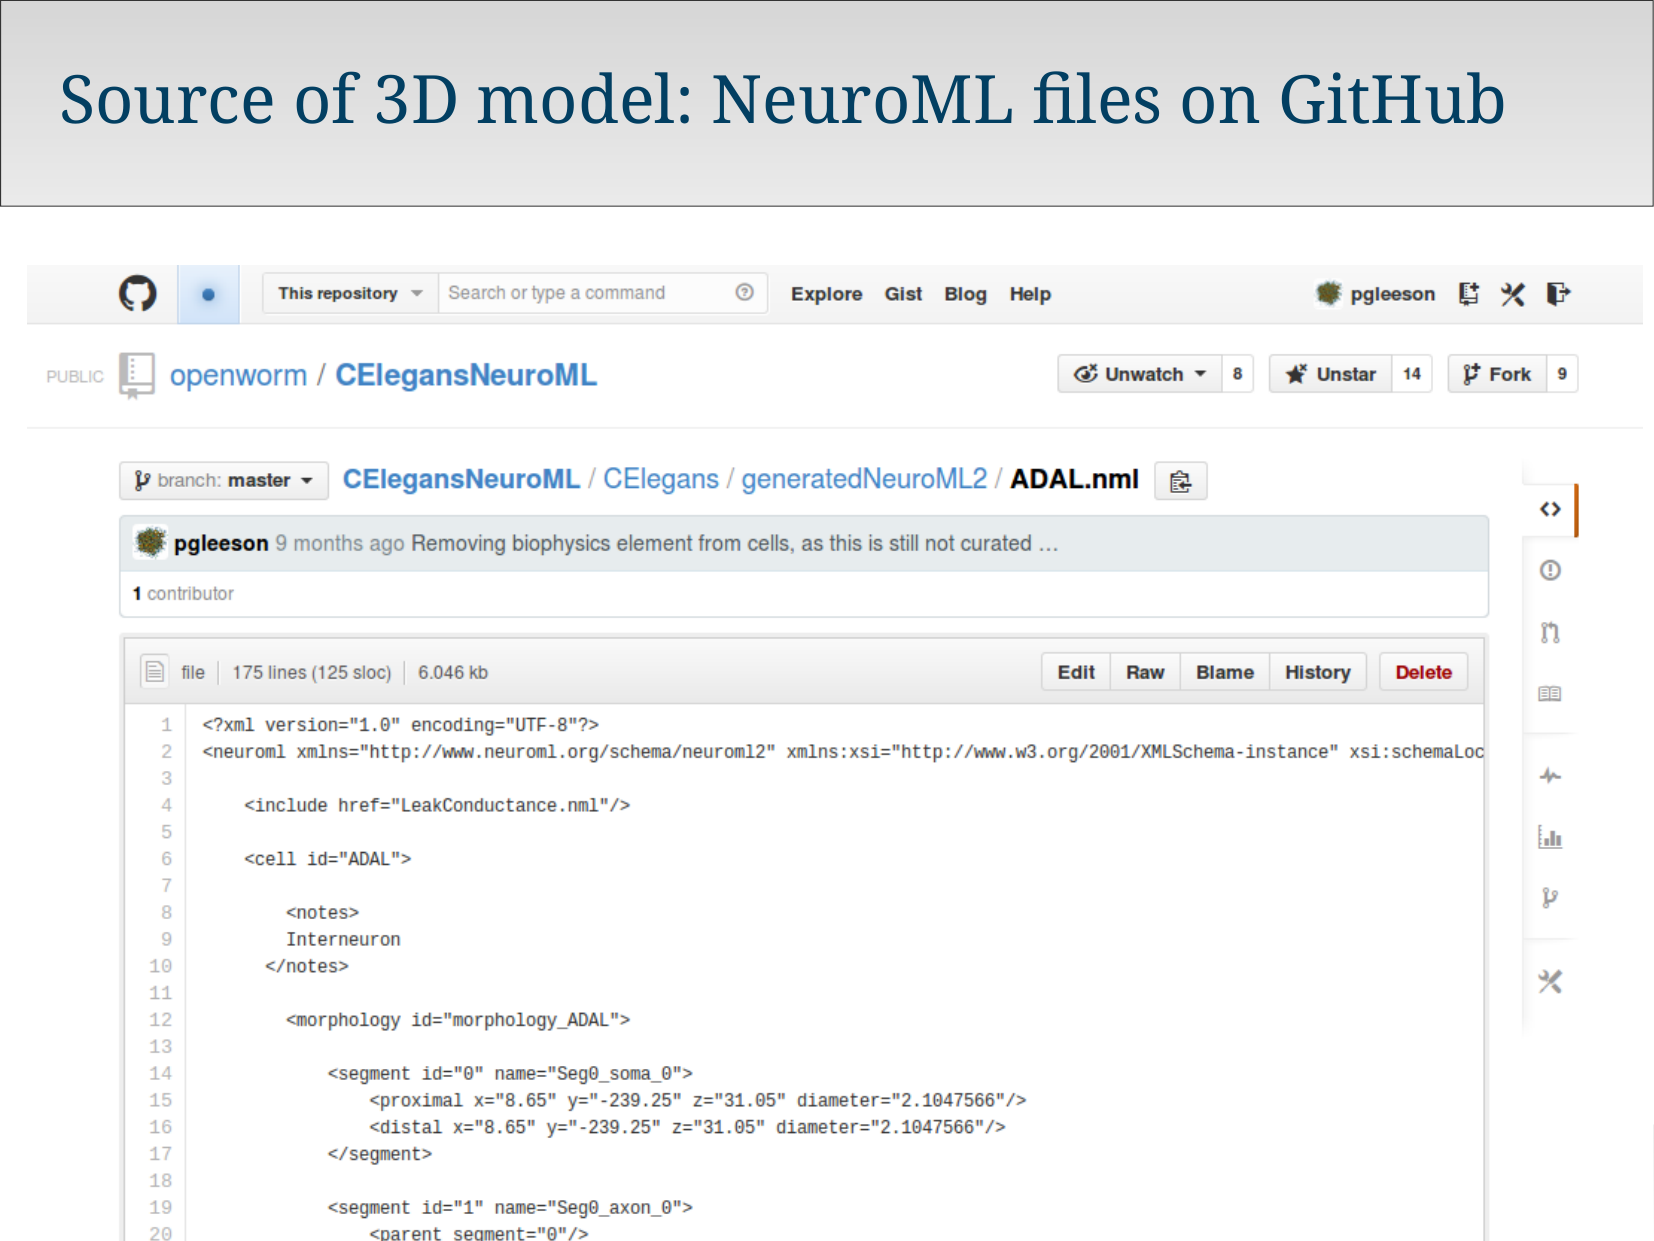

Source of 3D model: NeuroML files on GitHub